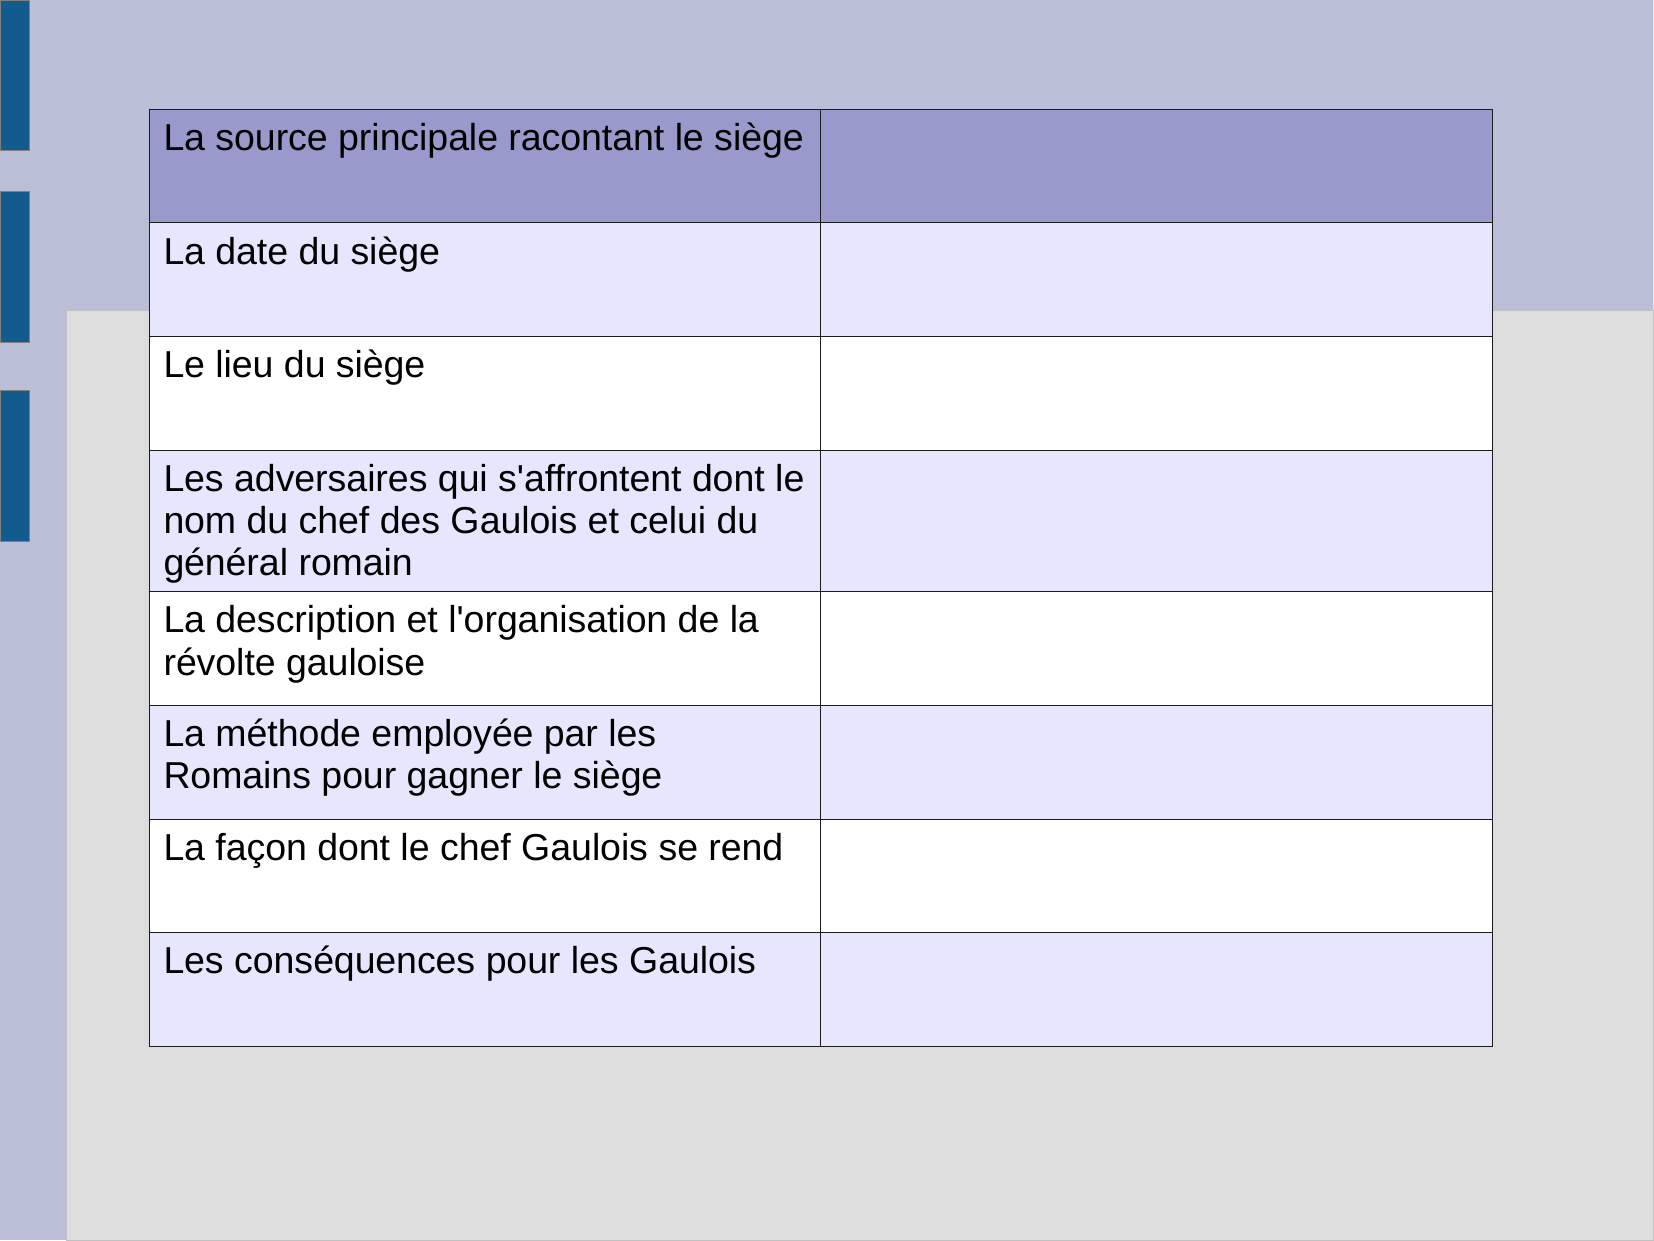

| La source principale racontant le siège | |
| --- | --- |
| La date du siège | |
| Le lieu du siège | |
| Les adversaires qui s'affrontent dont le nom du chef des Gaulois et celui du général romain | |
| La description et l'organisation de la révolte gauloise | |
| La méthode employée par les Romains pour gagner le siège | |
| La façon dont le chef Gaulois se rend | |
| Les conséquences pour les Gaulois | |